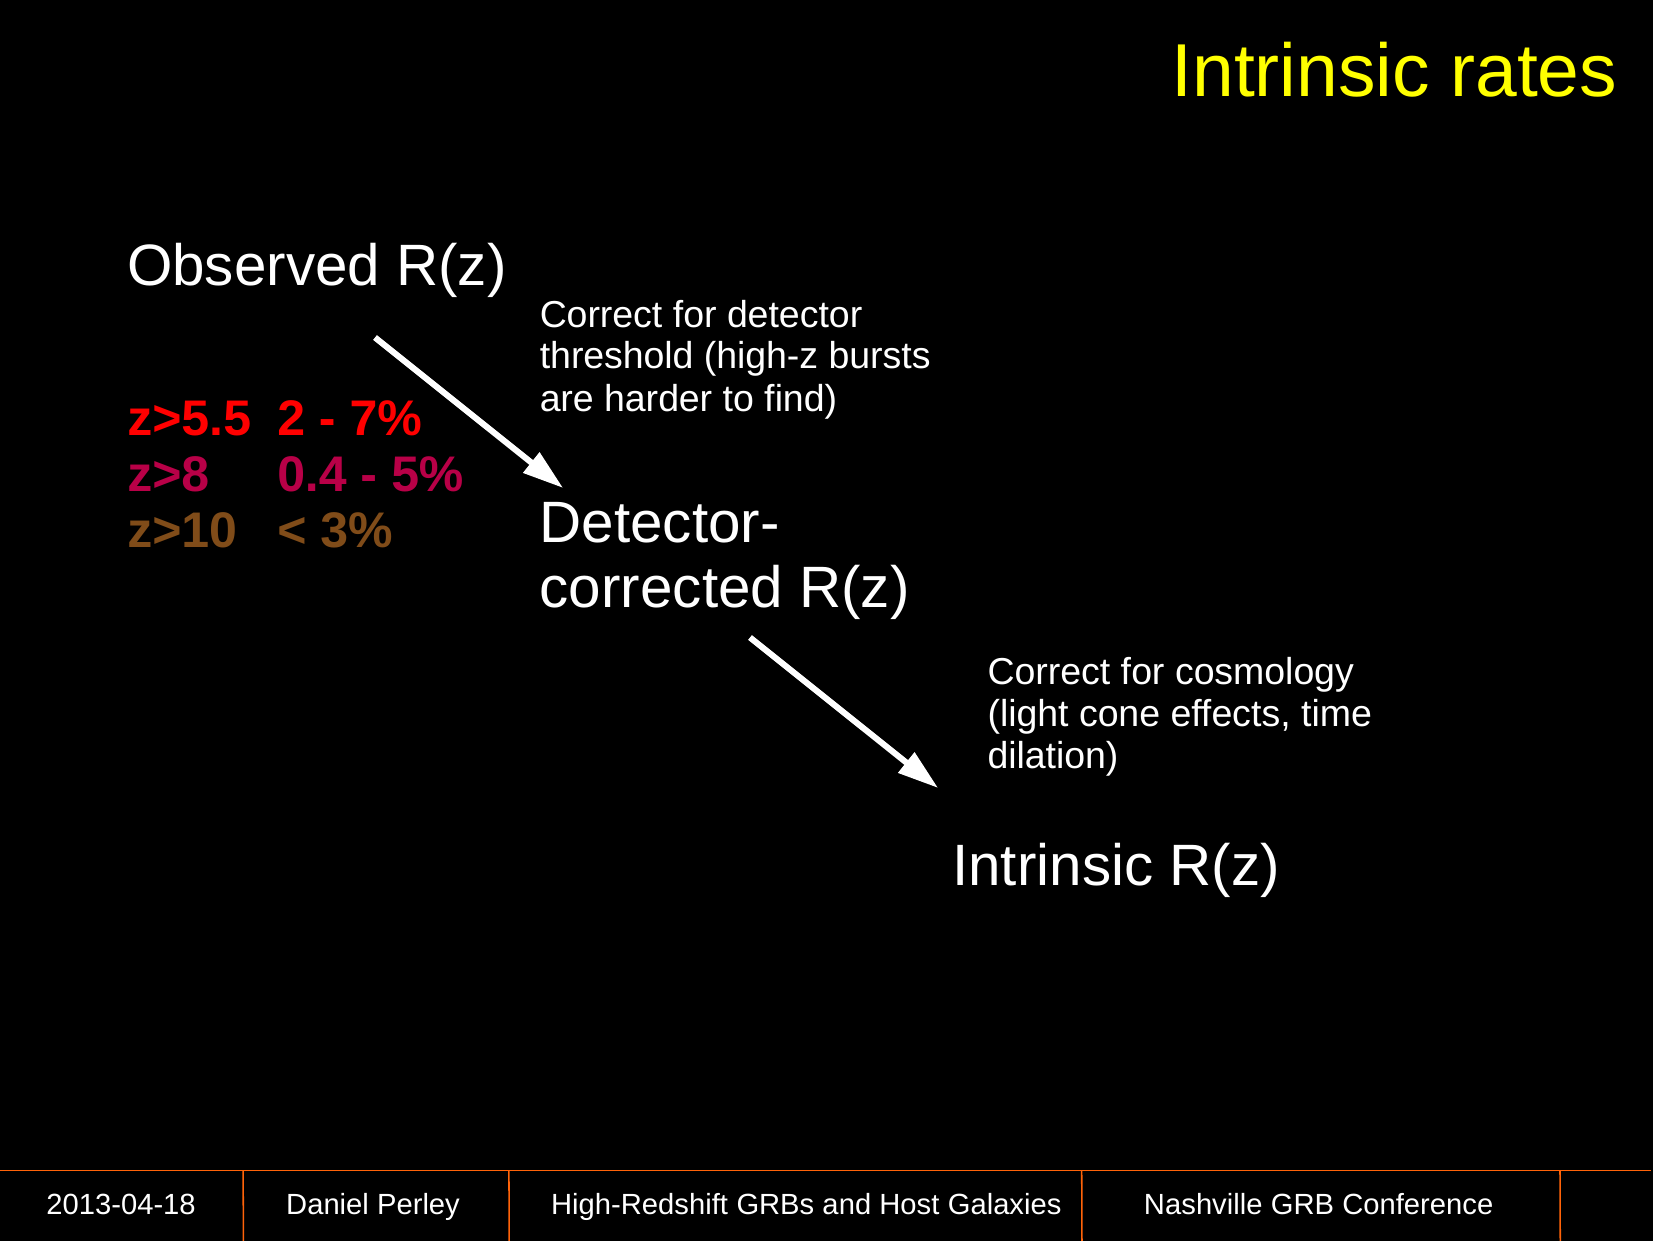

# Intrinsic rates
Observed R(z)
Correct for detector threshold (high-z bursts are harder to find)
z>5.5 	2 - 7%
z>8 	0.4 - 5%
z>10 	< 3%
Detector-corrected R(z)
Correct for cosmology (light cone effects, time dilation)
Intrinsic R(z)